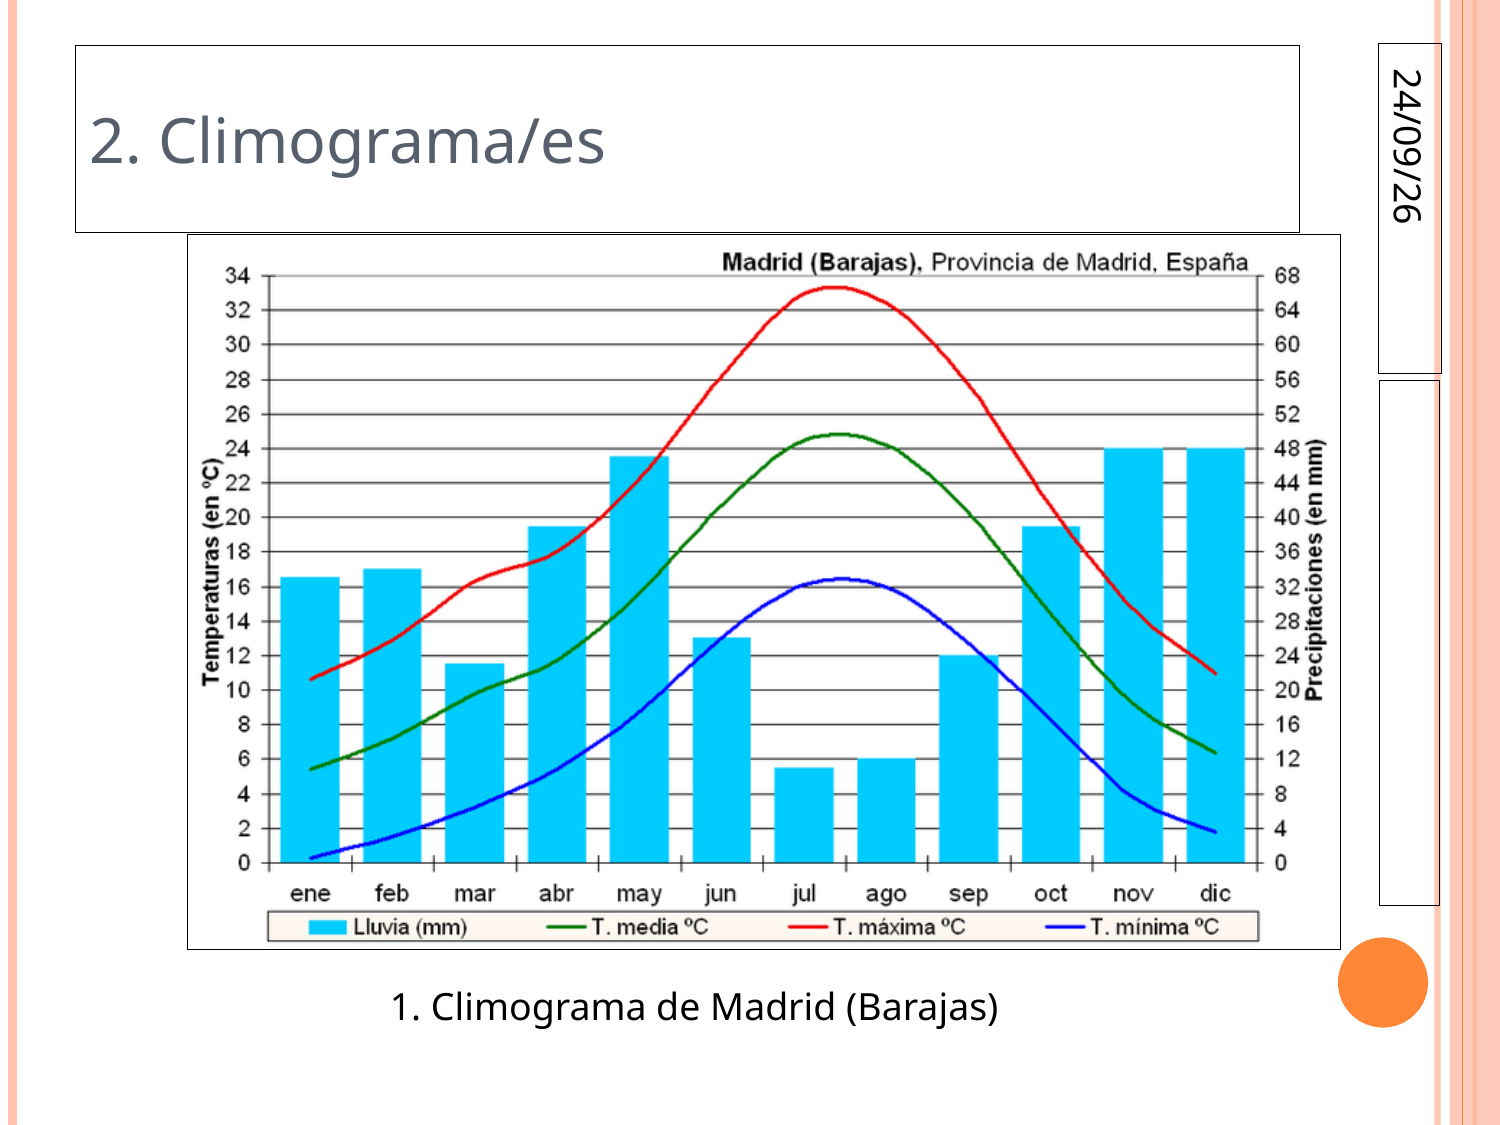

# 2. Climograma/es
1. Climograma de Madrid (Barajas)